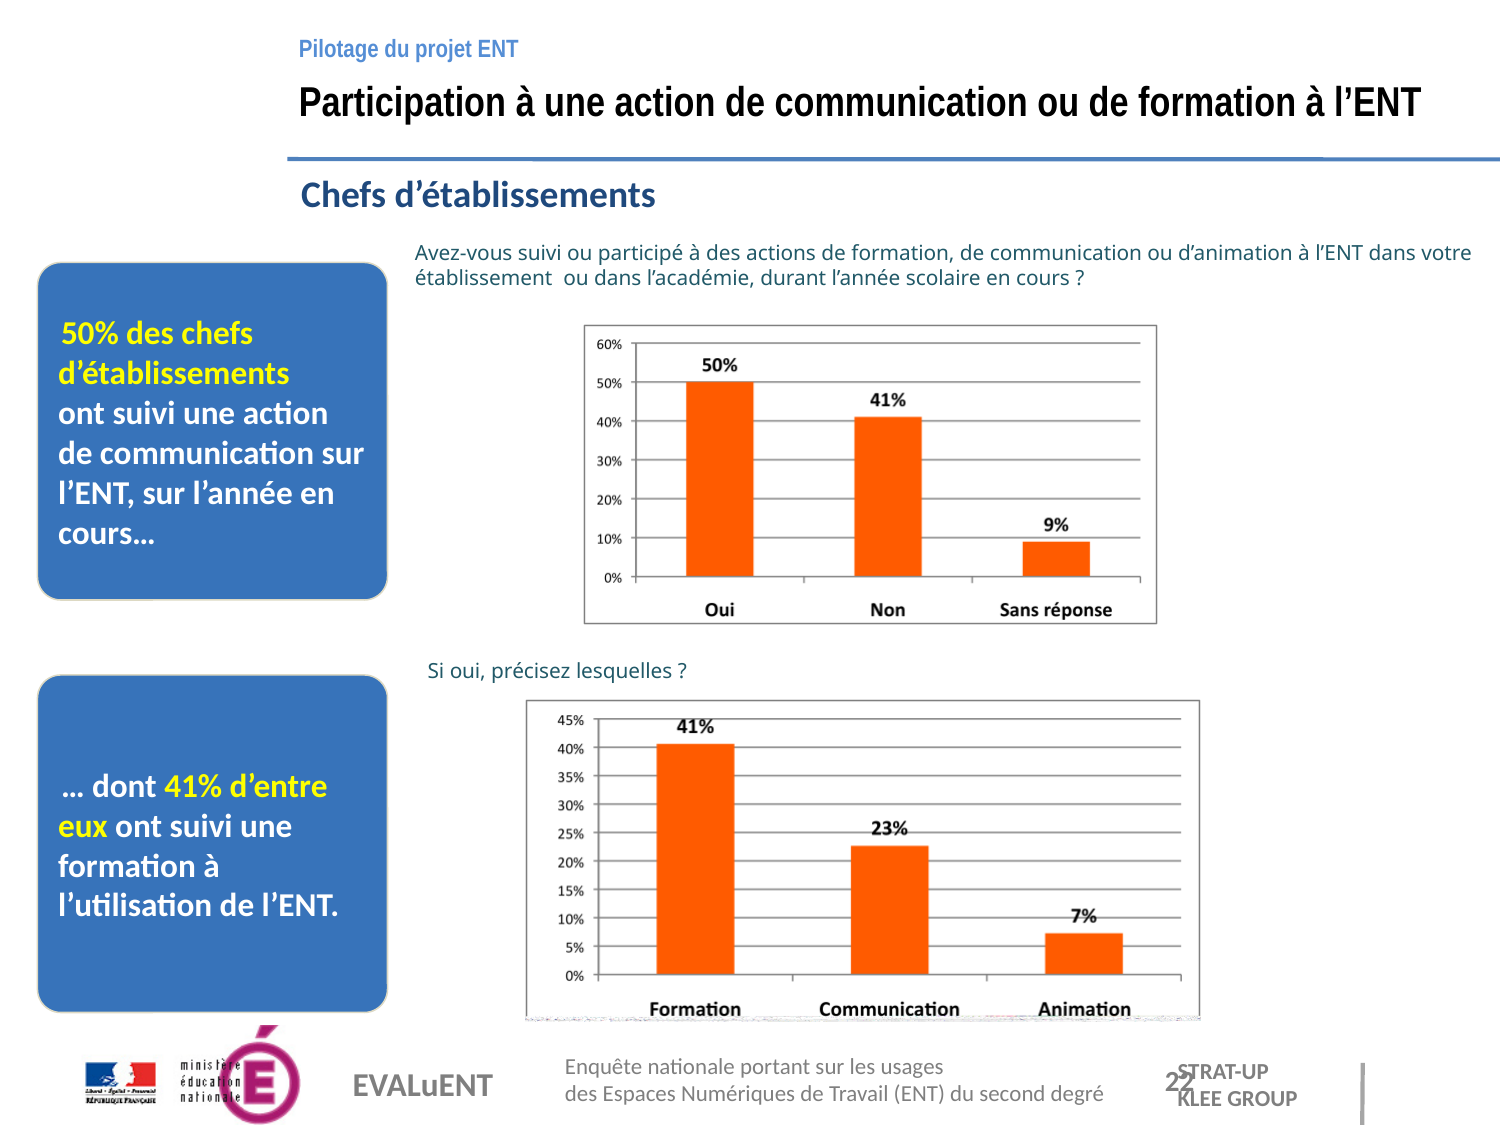

Pilotage du projet ENT
Participation à une action de communication ou de formation à l’ENT
Chefs d’établissements
Avez-vous suivi ou participé à des actions de formation, de communication ou d’animation à l’ENT dans votre établissement ou dans l’académie, durant l’année scolaire en cours ?
50% des chefs d’établissements
ont suivi une action
de communication sur l’ENT, sur l’année en cours…
Si oui, précisez lesquelles ?
… dont 41% d’entre eux ont suivi une formation à l’utilisation de l’ENT.